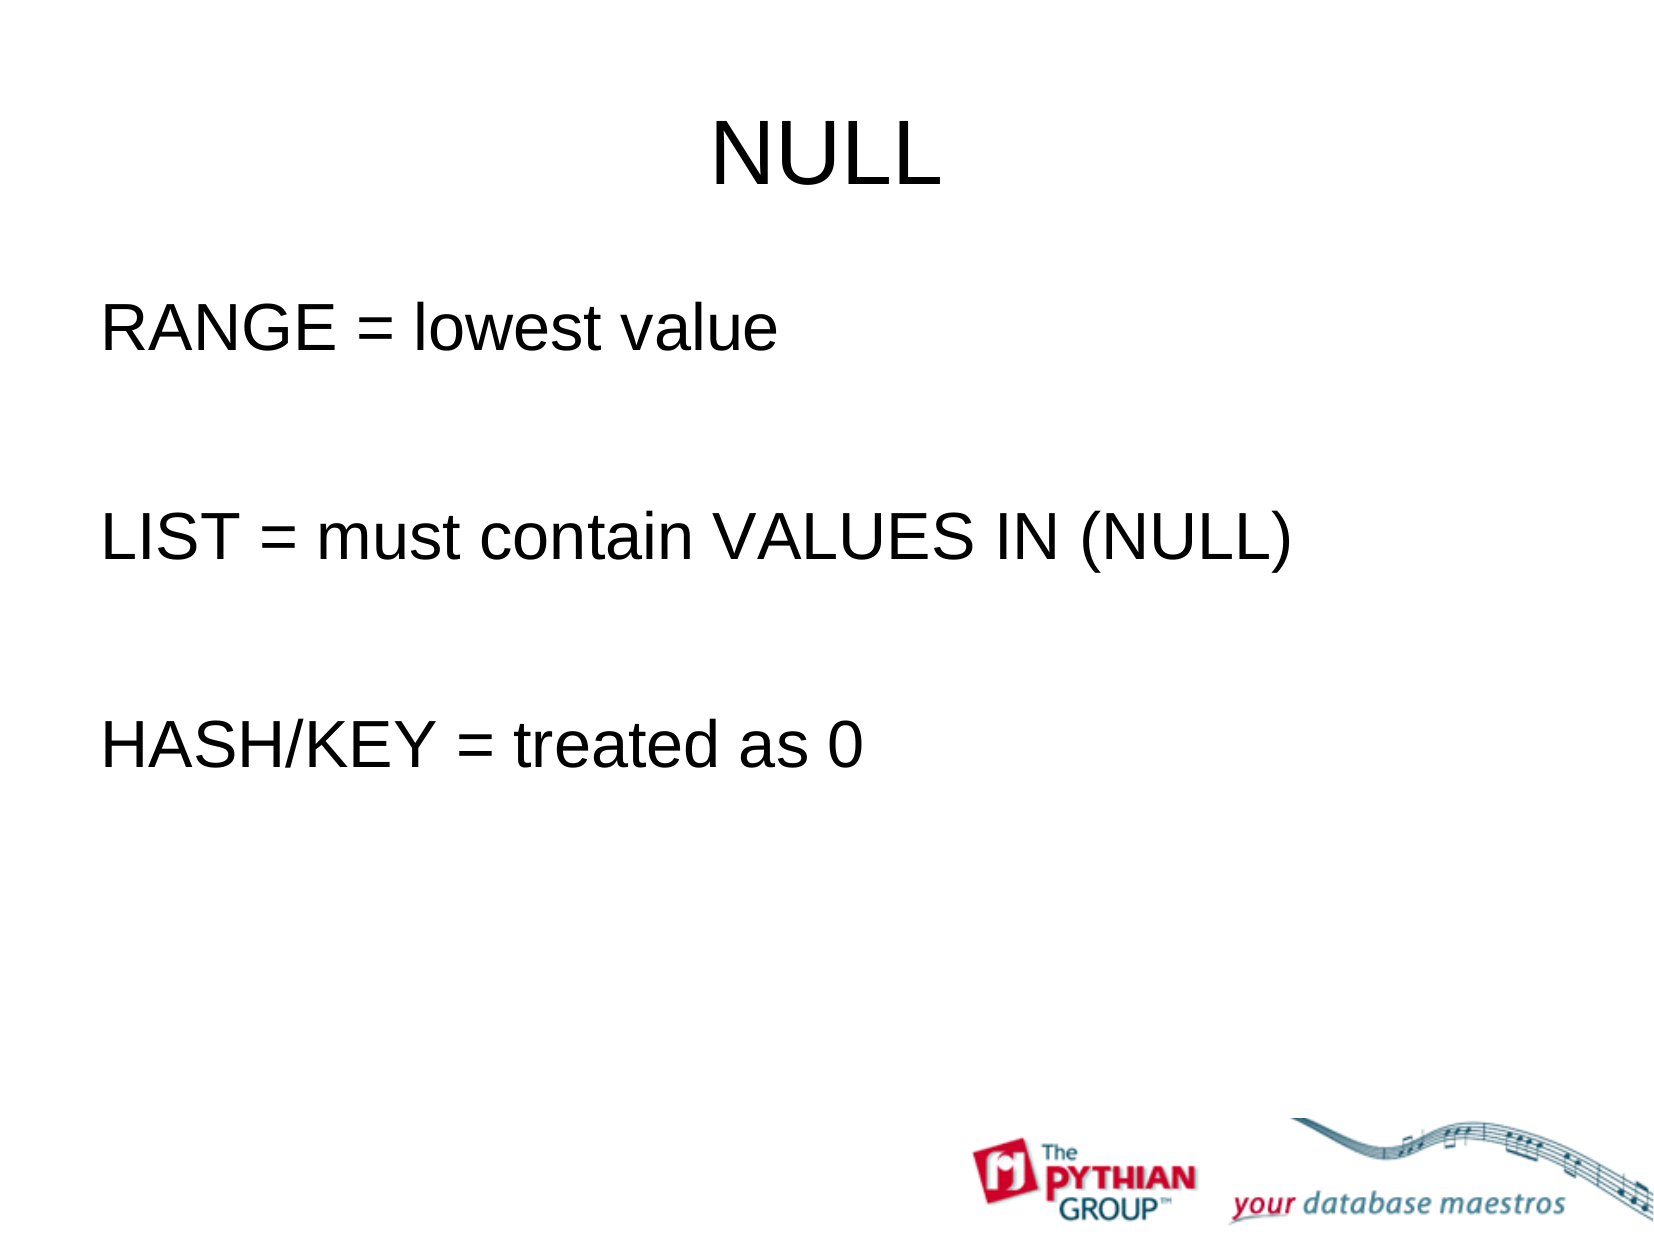

# NULL
RANGE = lowest value
LIST = must contain VALUES IN (NULL)
HASH/KEY = treated as 0